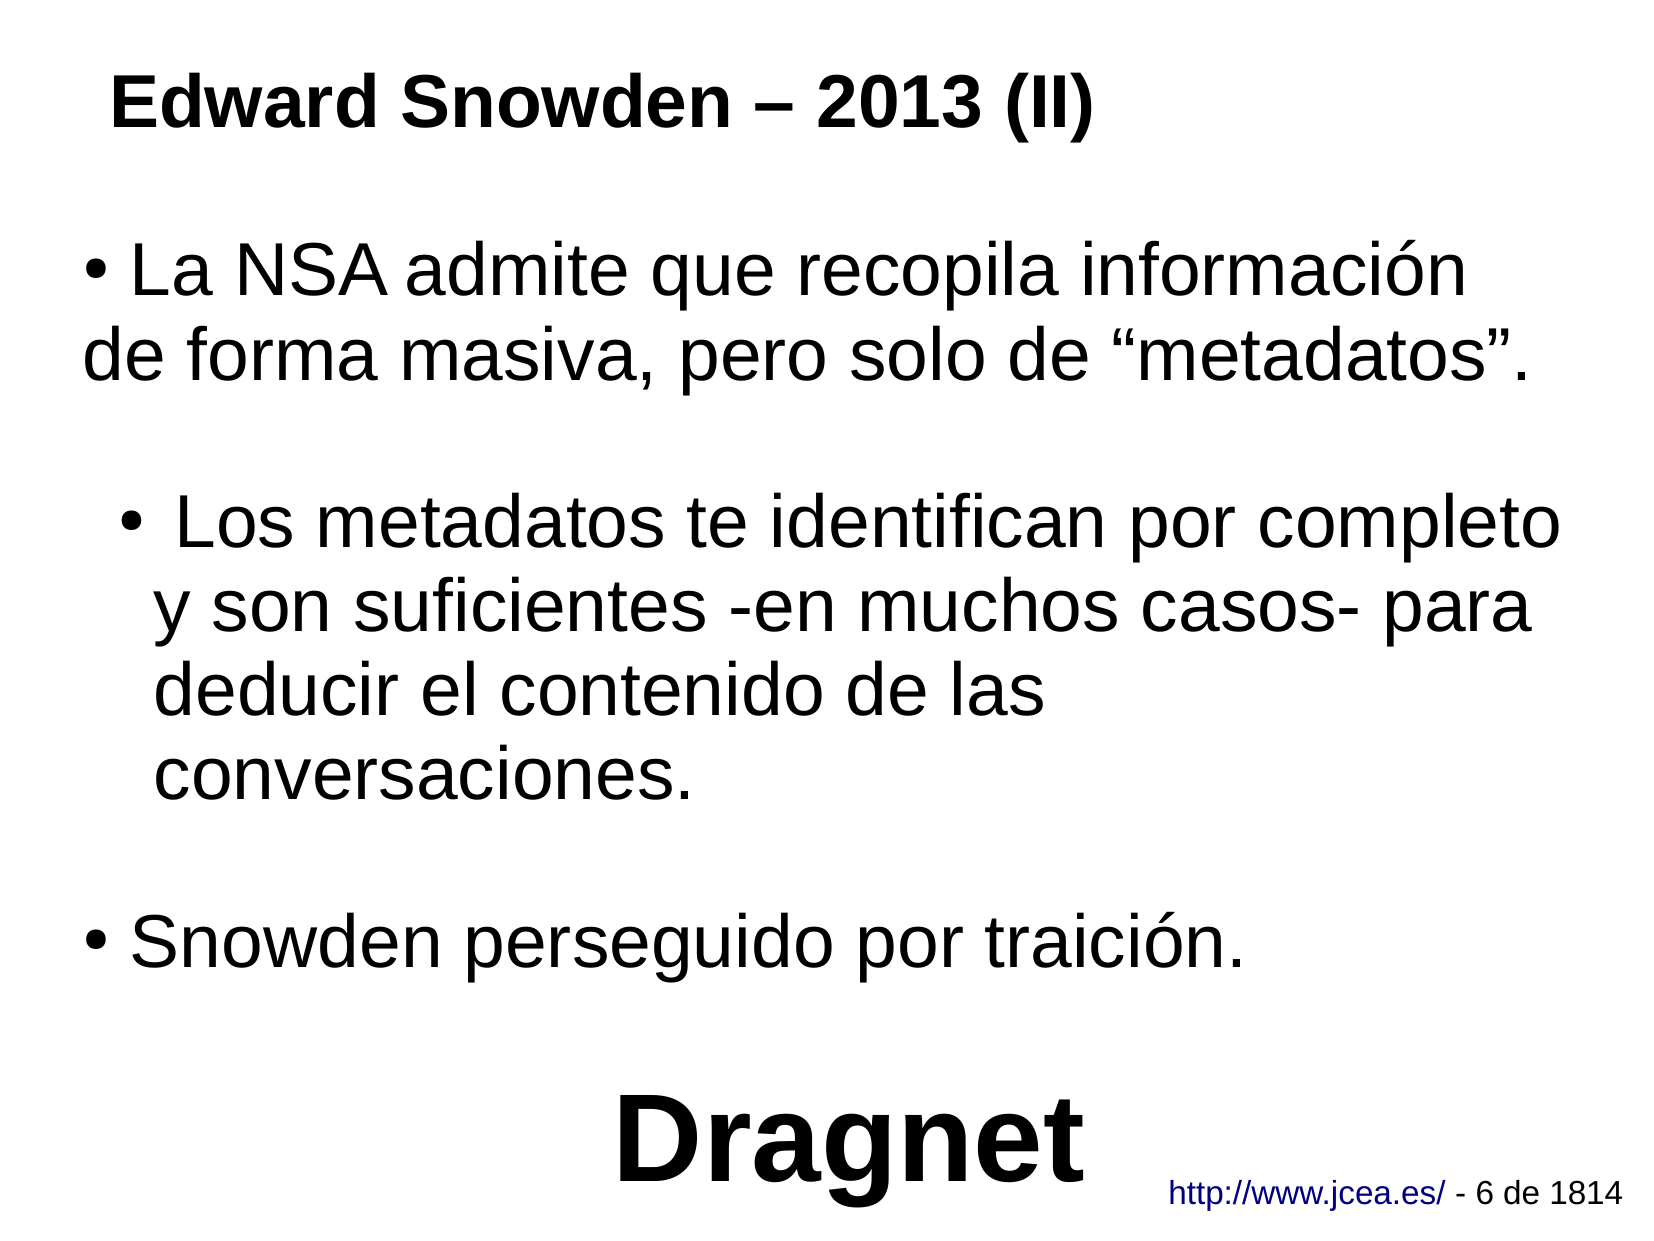

# Edward Snowden – 2013 (II)
 La NSA admite que recopila información de forma masiva, pero solo de “metadatos”.
 Los metadatos te identifican por completo y son suficientes -en muchos casos- para deducir el contenido de las conversaciones.
 Snowden perseguido por traición.
Dragnet
http://www.jcea.es/ - 6 de 1814